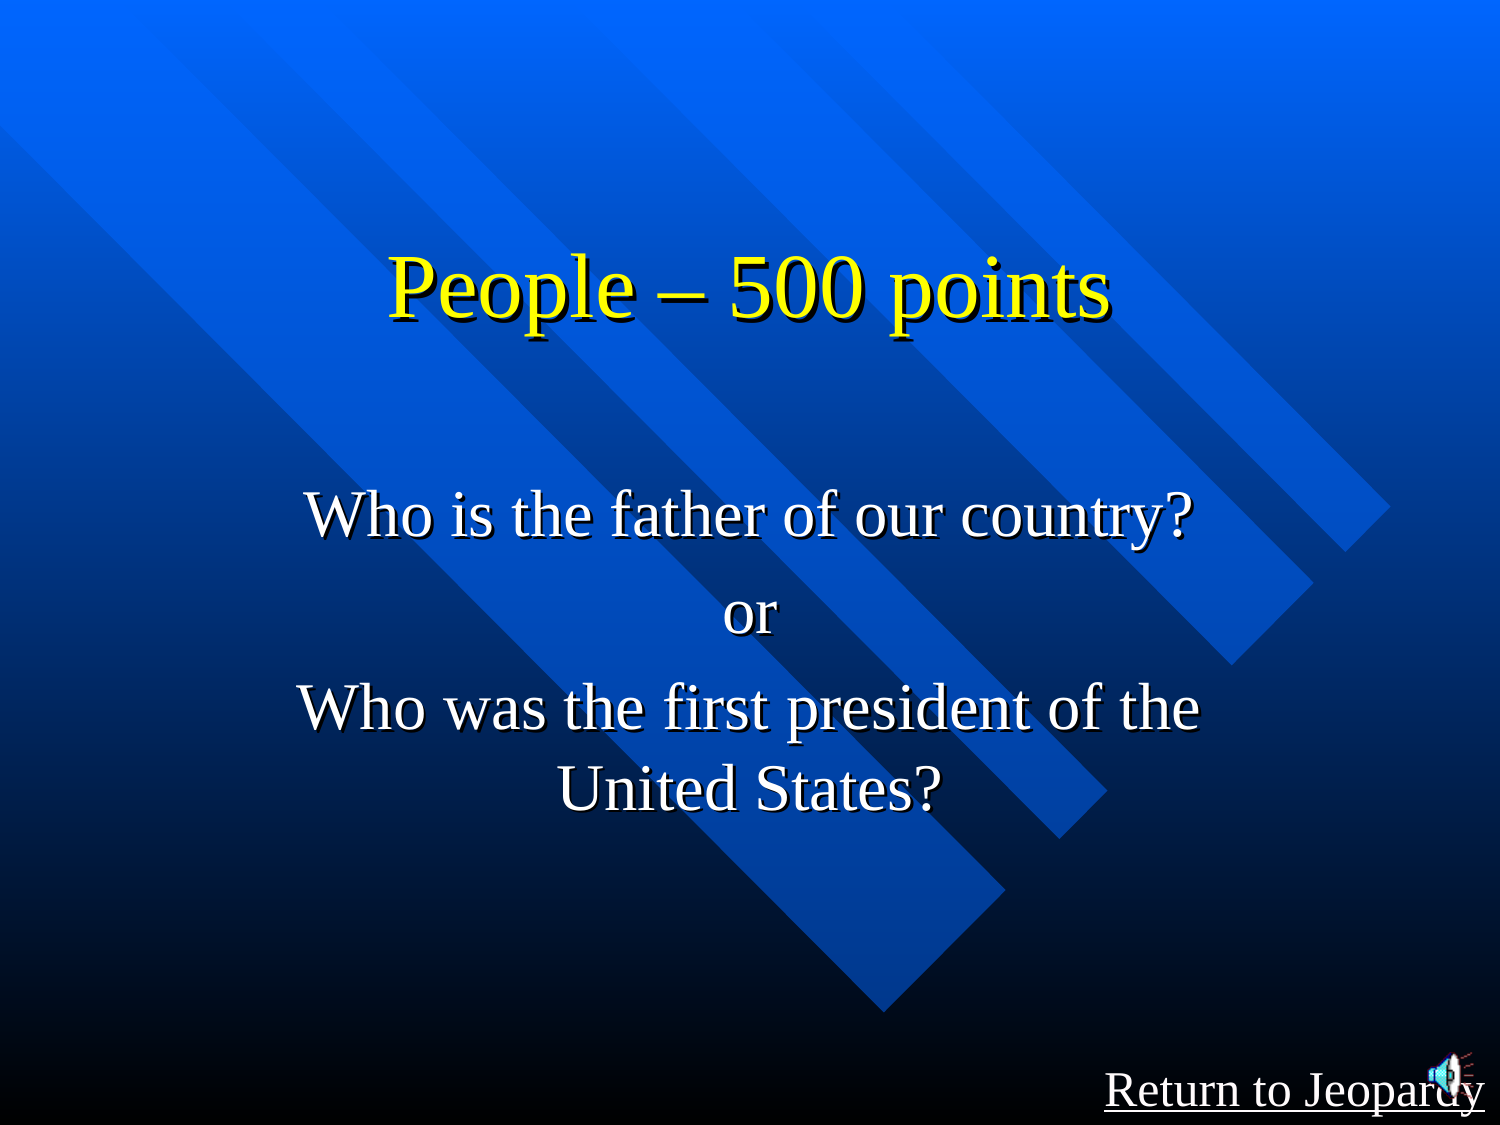

# People – 500 points
Who is the father of our country?
or
Who was the first president of the United States?
Return to Jeopardy